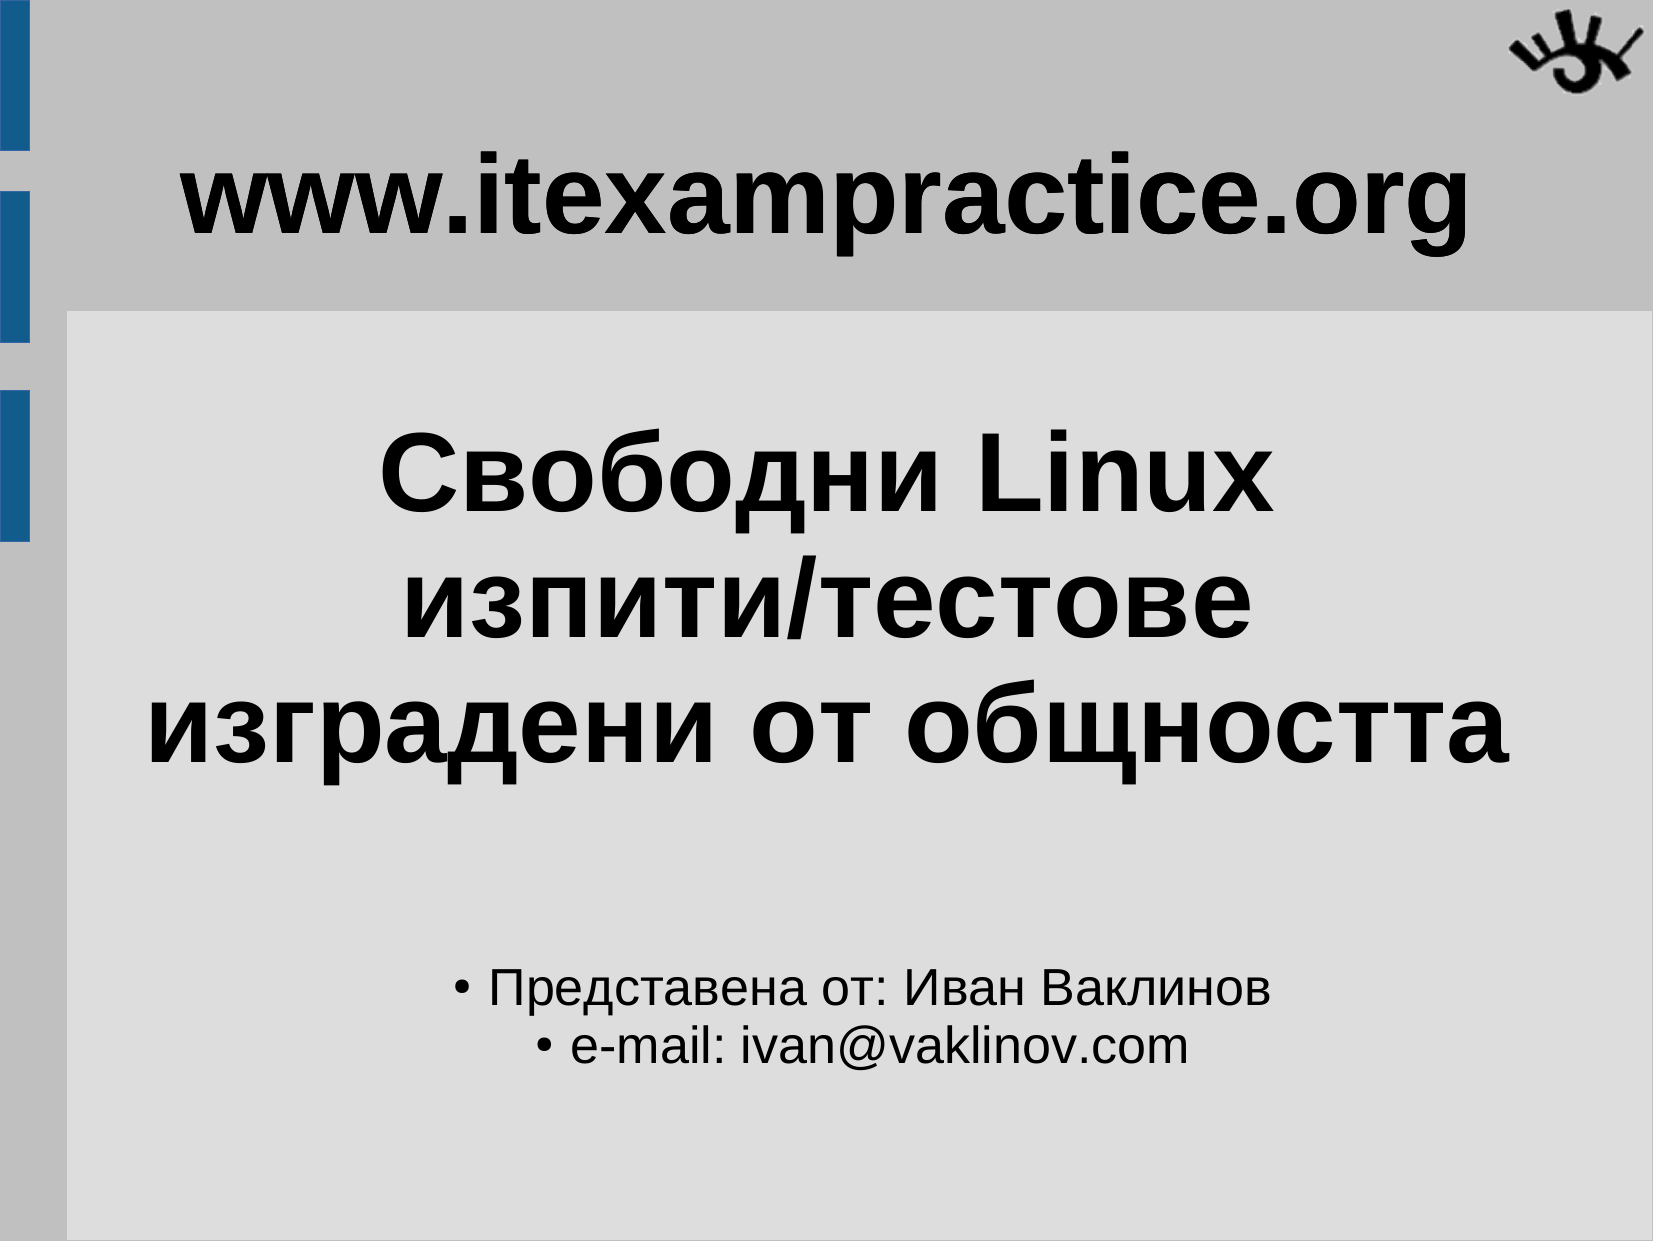

# www.itexampractice.org
www.itexampractice.org
Свободни Linux изпити/тестове изградени от общността
Представена от: Иван Ваклинов
e-mail: ivan@vaklinov.com